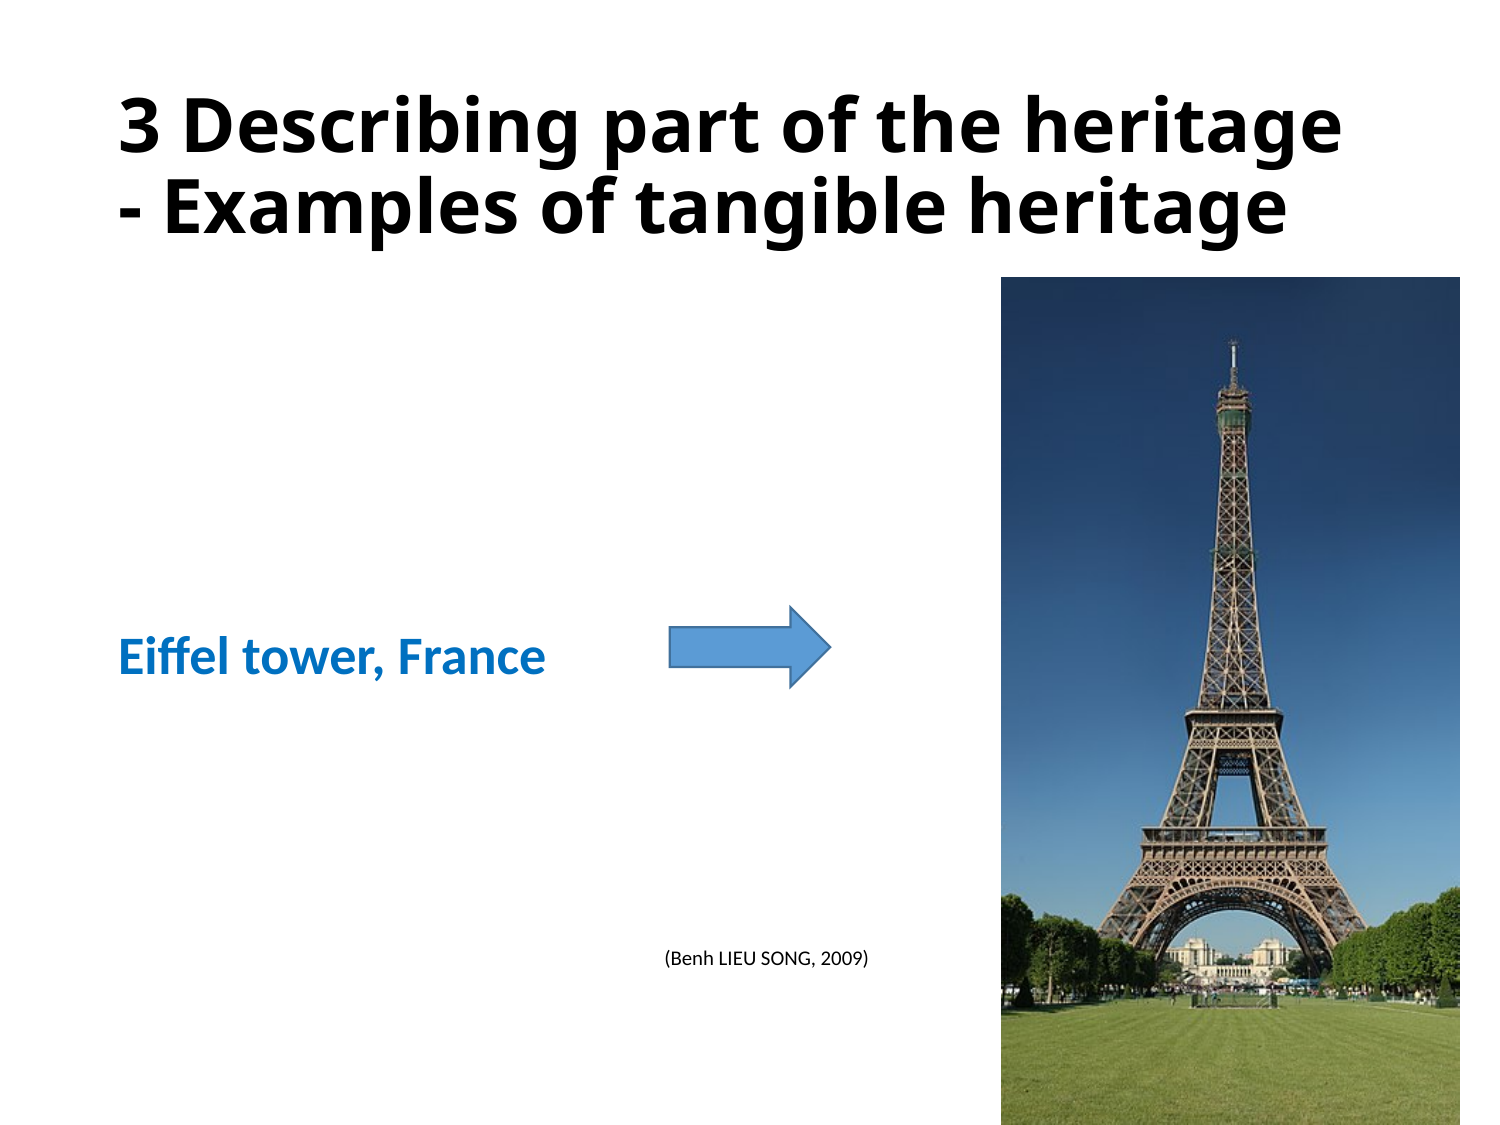

# 3 Describing part of the heritage - Examples of tangible heritage
Eiffel tower, France
 (Benh LIEU SONG, 2009)